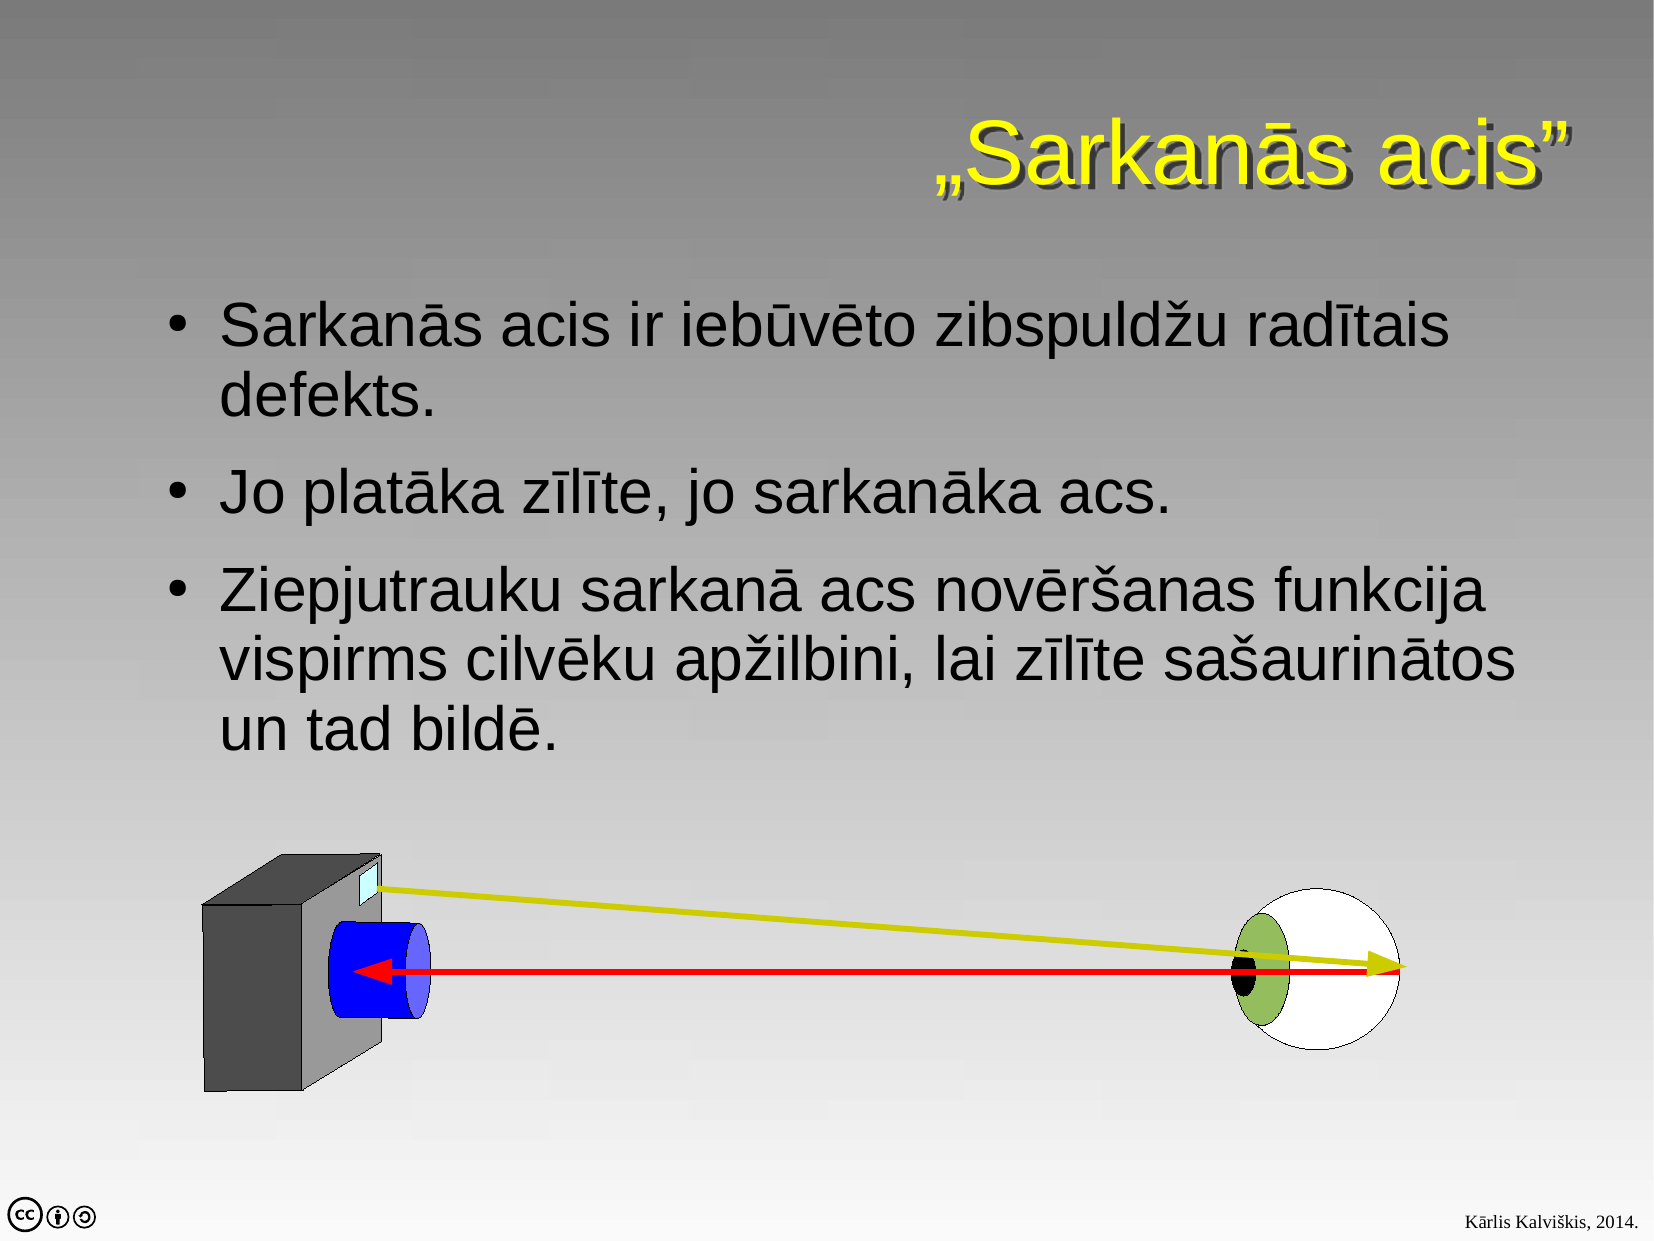

# „Sarkanās acis”
Sarkanās acis ir iebūvēto zibspuldžu radītais defekts.
Jo platāka zīlīte, jo sarkanāka acs.
Ziepjutrauku sarkanā acs novēršanas funkcija vispirms cilvēku apžilbini, lai zīlīte sašaurinātos un tad bildē.